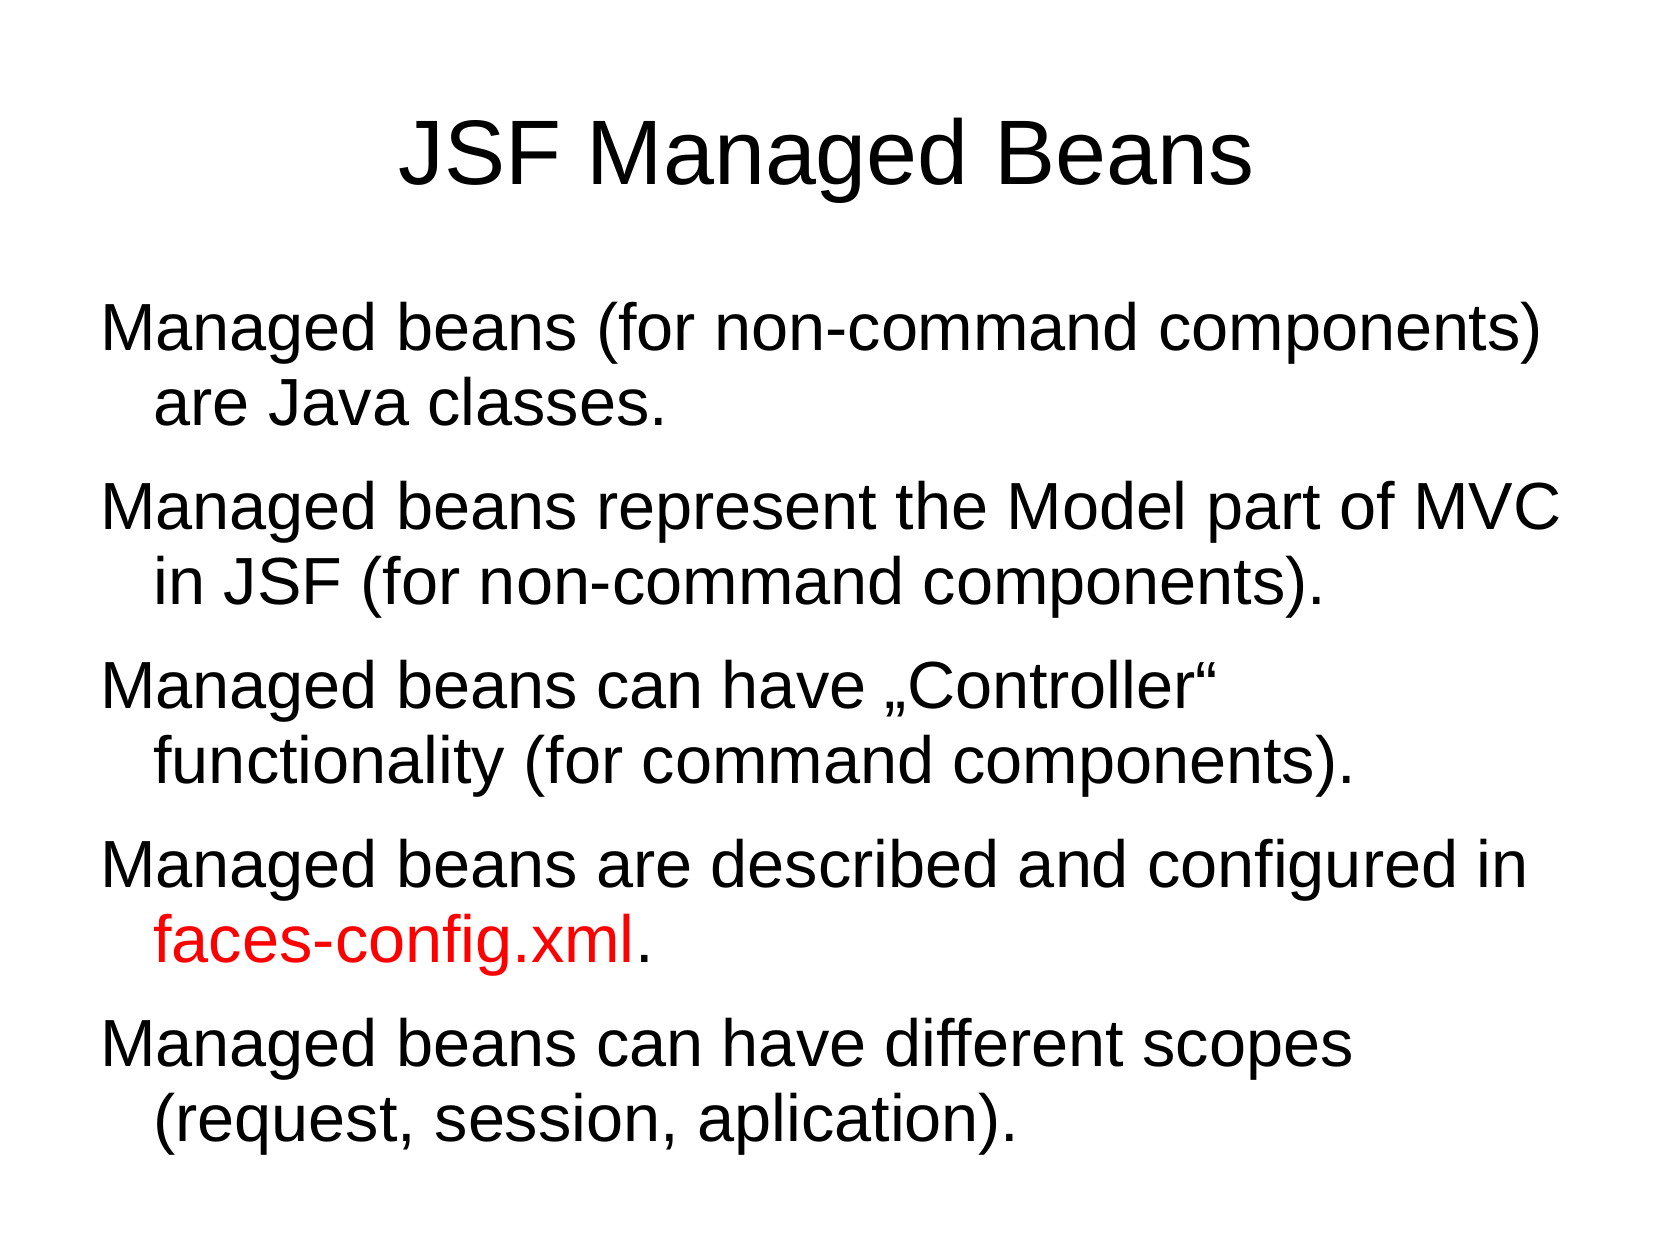

# JSF Managed Beans
Managed beans (for non-command components) are Java classes.
Managed beans represent the Model part of MVC in JSF (for non-command components).
Managed beans can have „Controller“ functionality (for command components).
Managed beans are described and configured in faces-config.xml.
Managed beans can have different scopes (request, session, aplication).